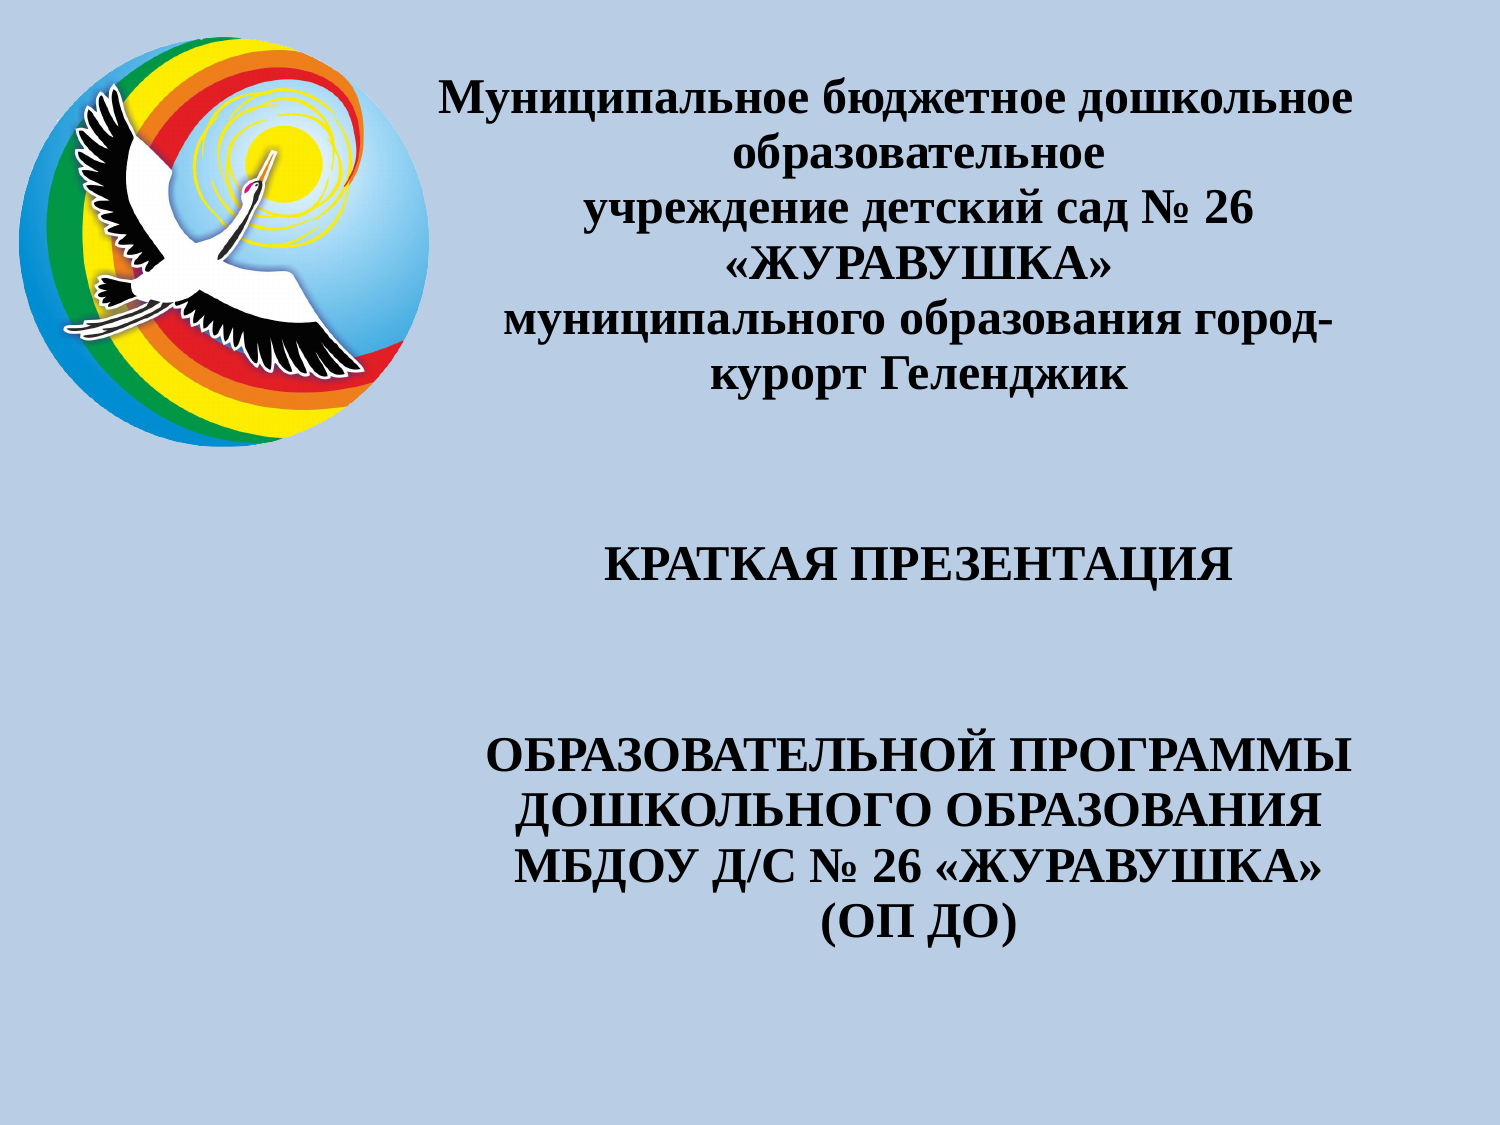

Муниципальное бюджетное дошкольное образовательное
учреждение детский сад № 26 «ЖУРАВУШКА»
муниципального образования город-курорт Геленджик
КРАТКАЯ ПРЕЗЕНТАЦИЯ
ОБРАЗОВАТЕЛЬНОЙ ПРОГРАММЫ
ДОШКОЛЬНОГО ОБРАЗОВАНИЯ
МБДОУ Д/С № 26 «ЖУРАВУШКА»
(ОП ДО)